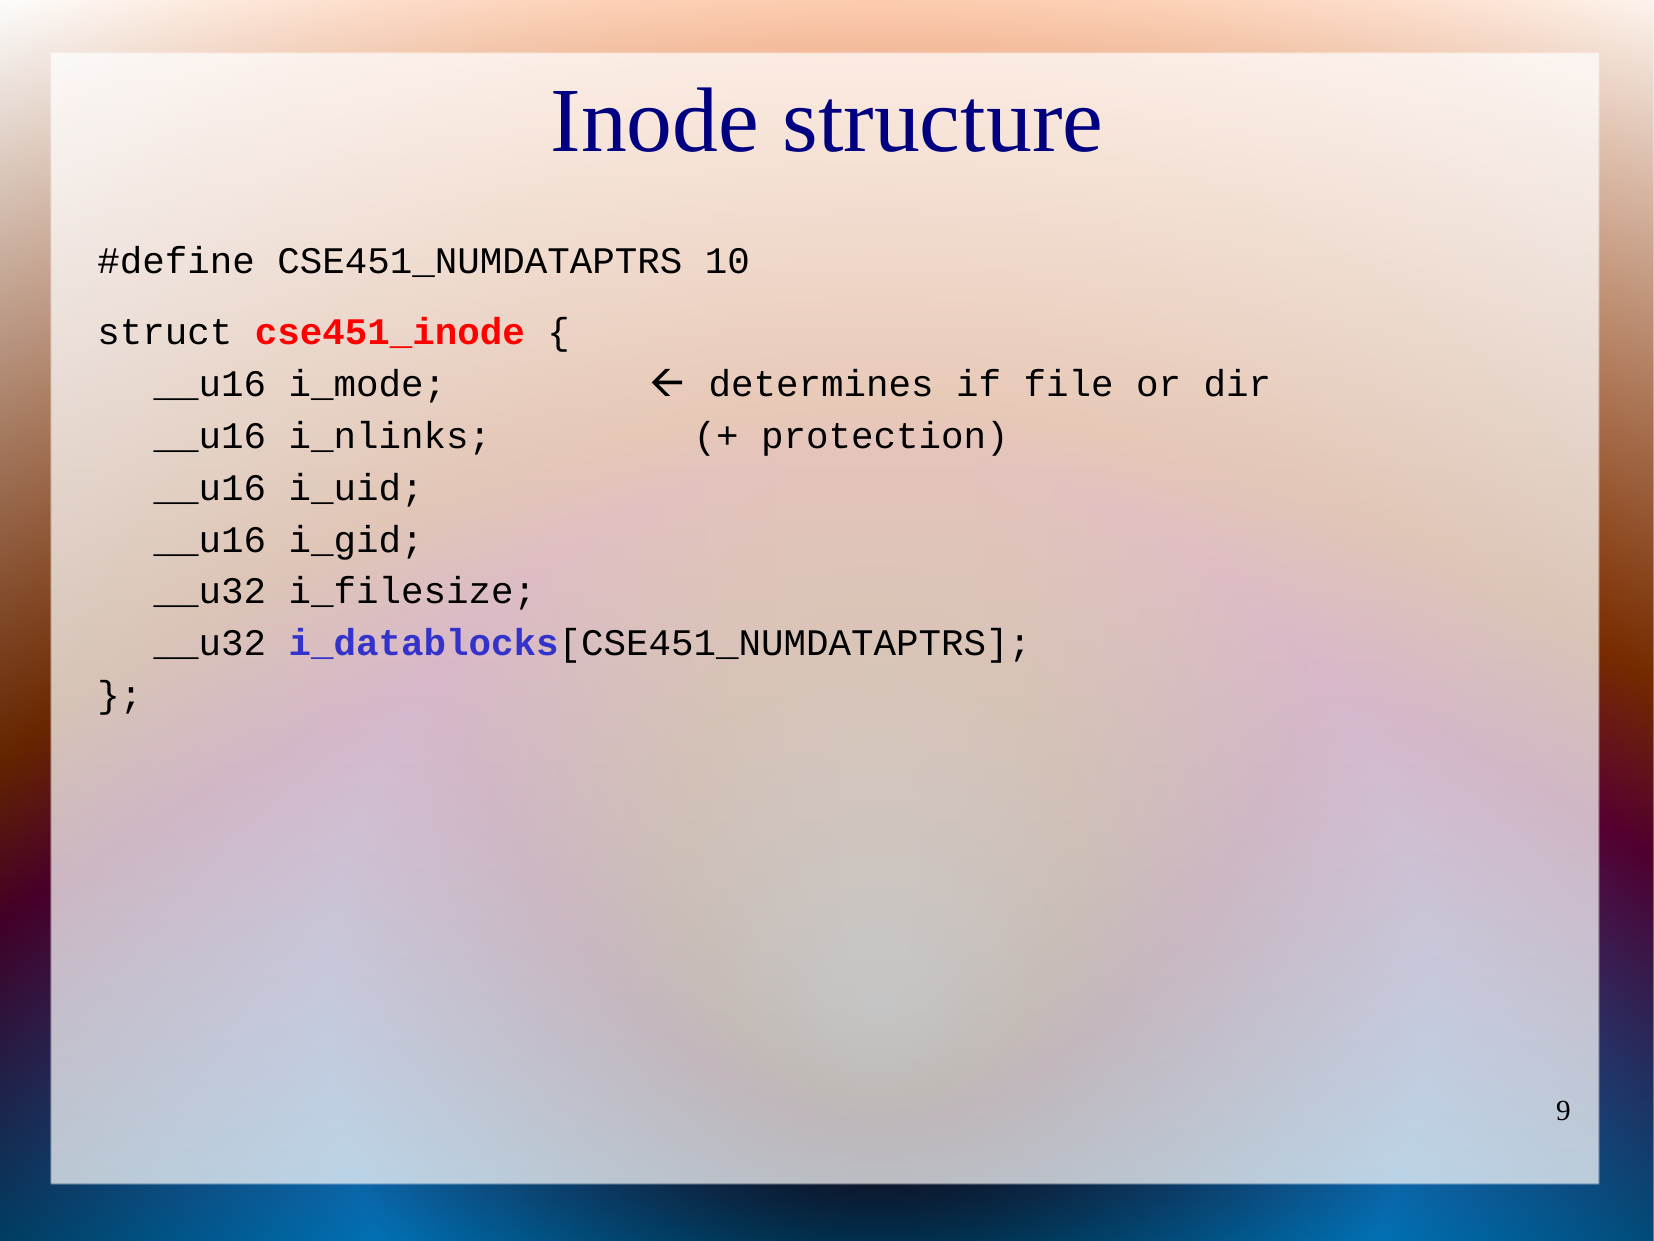

# Inode structure
#define CSE451_NUMDATAPTRS 10
struct cse451_inode {
	__u16 i_mode;  determines if file or dir
	__u16 i_nlinks; (+ protection)
	__u16 i_uid;
	__u16 i_gid;
	__u32 i_filesize;
	__u32 i_datablocks[CSE451_NUMDATAPTRS];
};
9